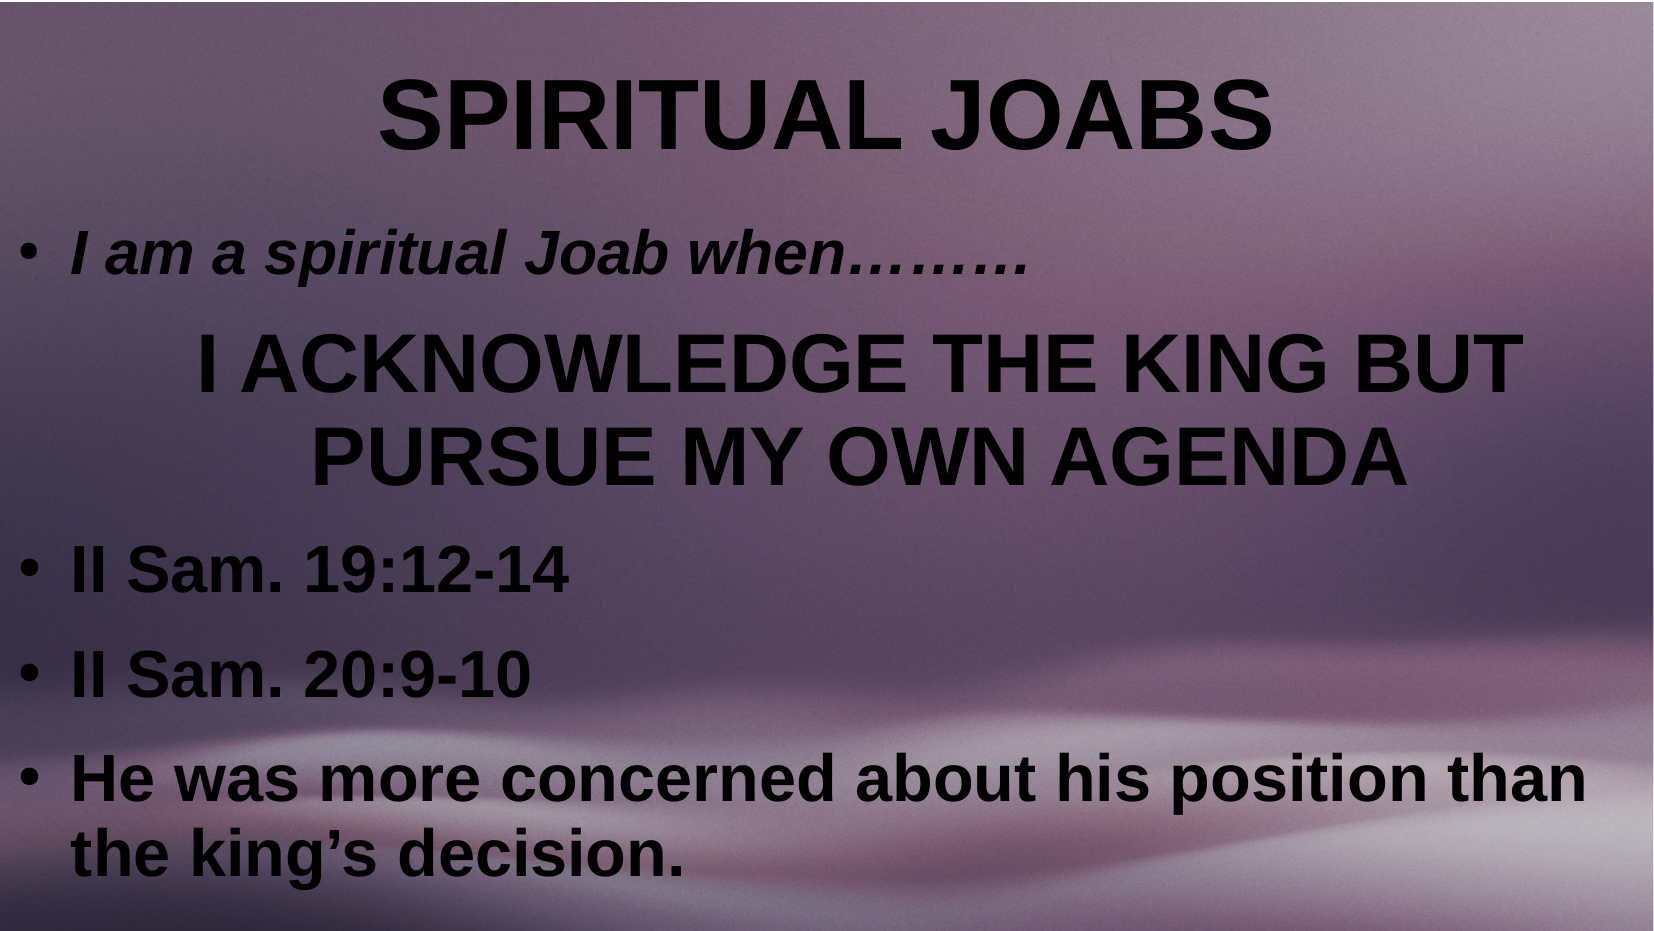

# SPIRITUAL JOABS
I am a spiritual Joab when………
I ACKNOWLEDGE THE KING BUT PURSUE MY OWN AGENDA
II Sam. 19:12-14
II Sam. 20:9-10
He was more concerned about his position than the king’s decision.